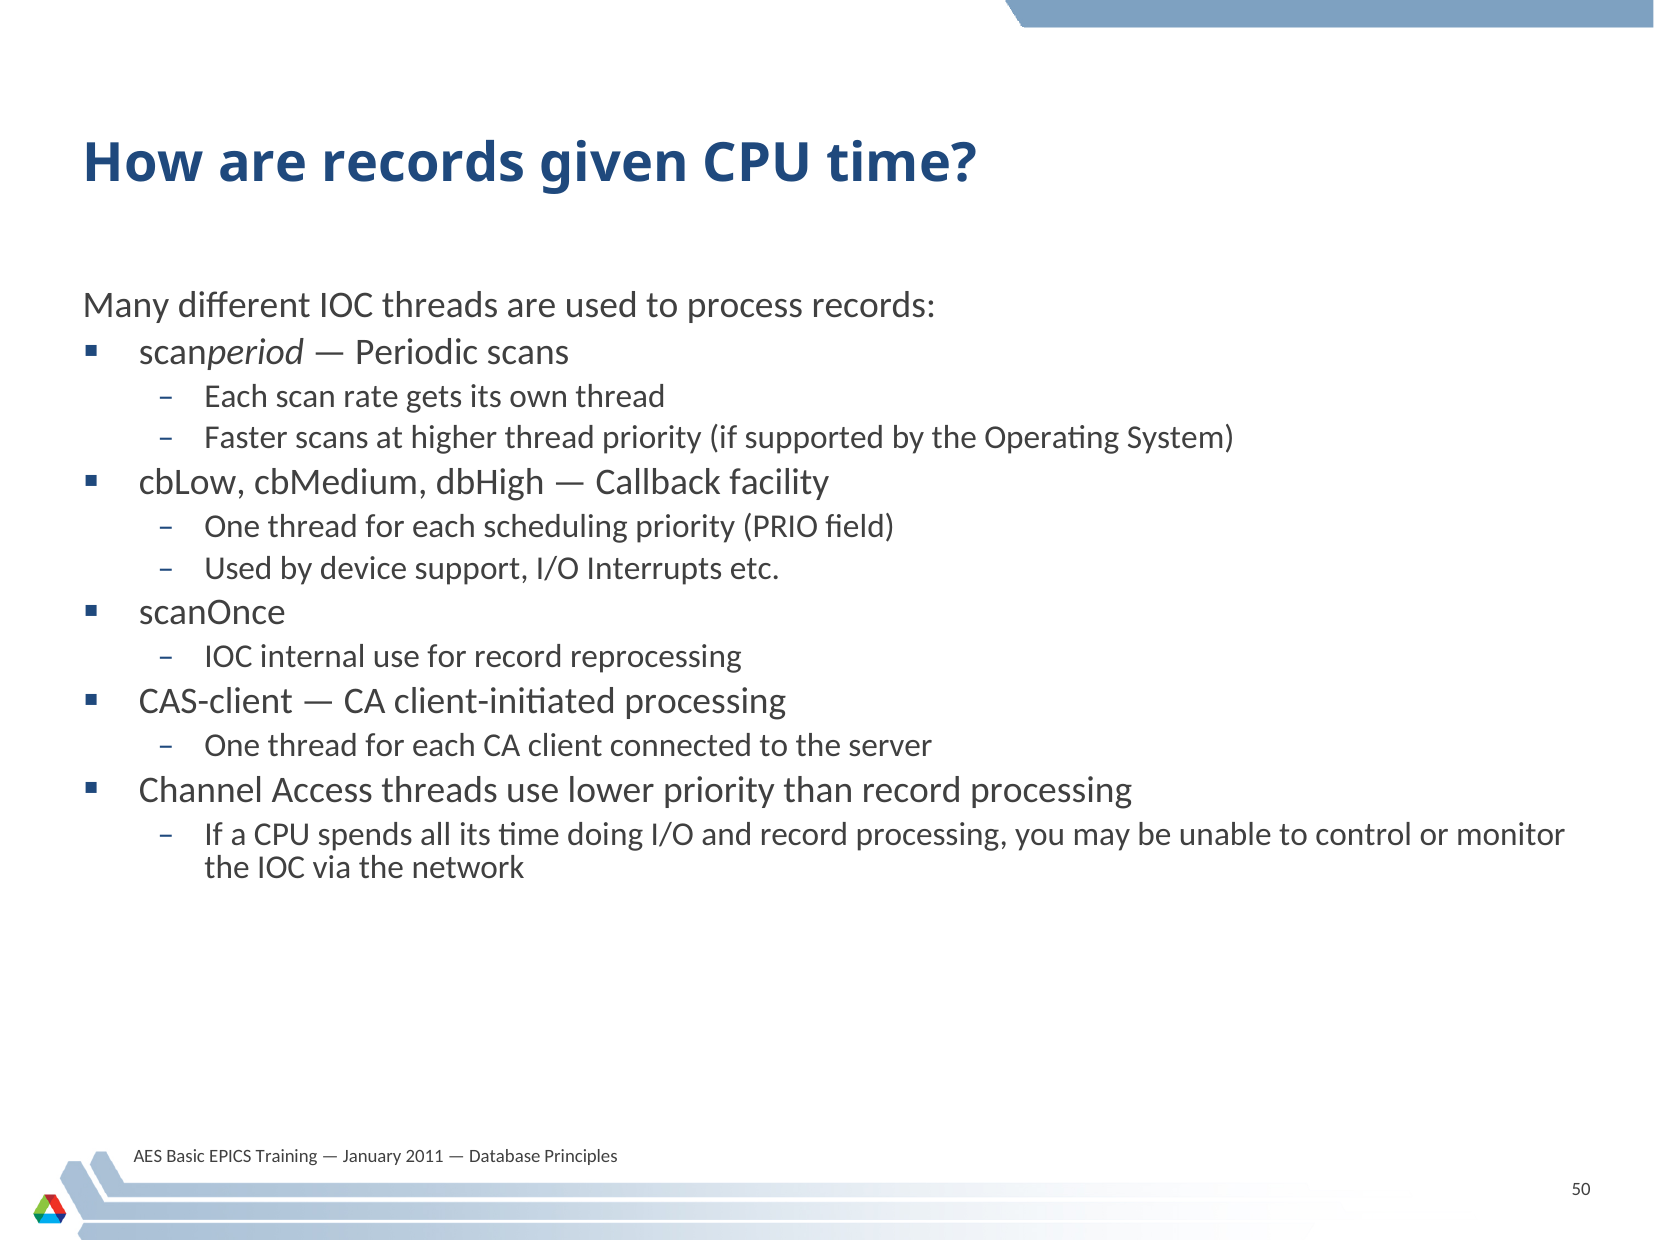

# How are records given CPU time?
Many different IOC threads are used to process records:
scanperiod — Periodic scans
Each scan rate gets its own thread
Faster scans at higher thread priority (if supported by the Operating System)
cbLow, cbMedium, dbHigh — Callback facility
One thread for each scheduling priority (PRIO field)
Used by device support, I/O Interrupts etc.
scanOnce
IOC internal use for record reprocessing
CAS-client — CA client-initiated processing
One thread for each CA client connected to the server
Channel Access threads use lower priority than record processing
If a CPU spends all its time doing I/O and record processing, you may be unable to control or monitor the IOC via the network
AES Basic EPICS Training — January 2011 — Database Principles
50